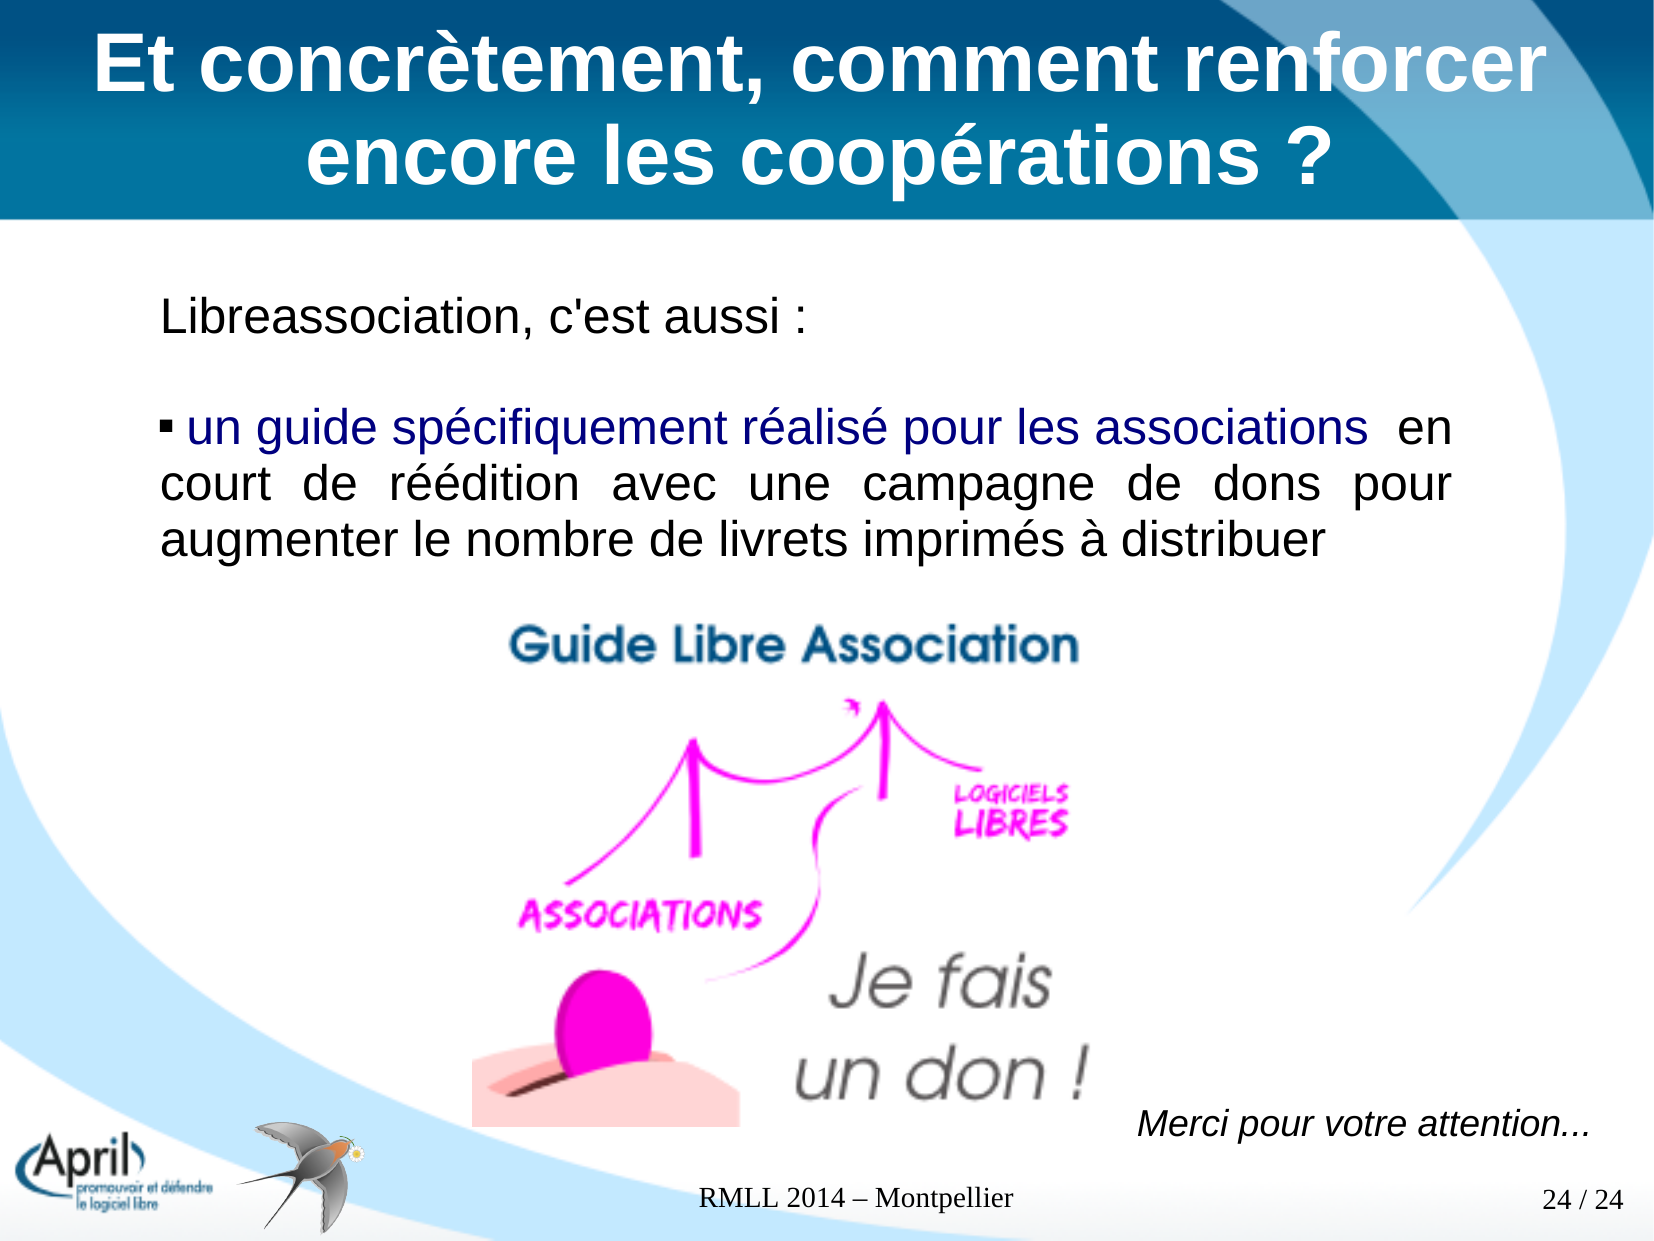

# Et concrètement, comment renforcer encore les coopérations ?
Libreassociation, c'est aussi :
 un guide spécifiquement réalisé pour les associations en court de réédition avec une campagne de dons pour augmenter le nombre de livrets imprimés à distribuer
Merci pour votre attention...
24
L'informatique libre